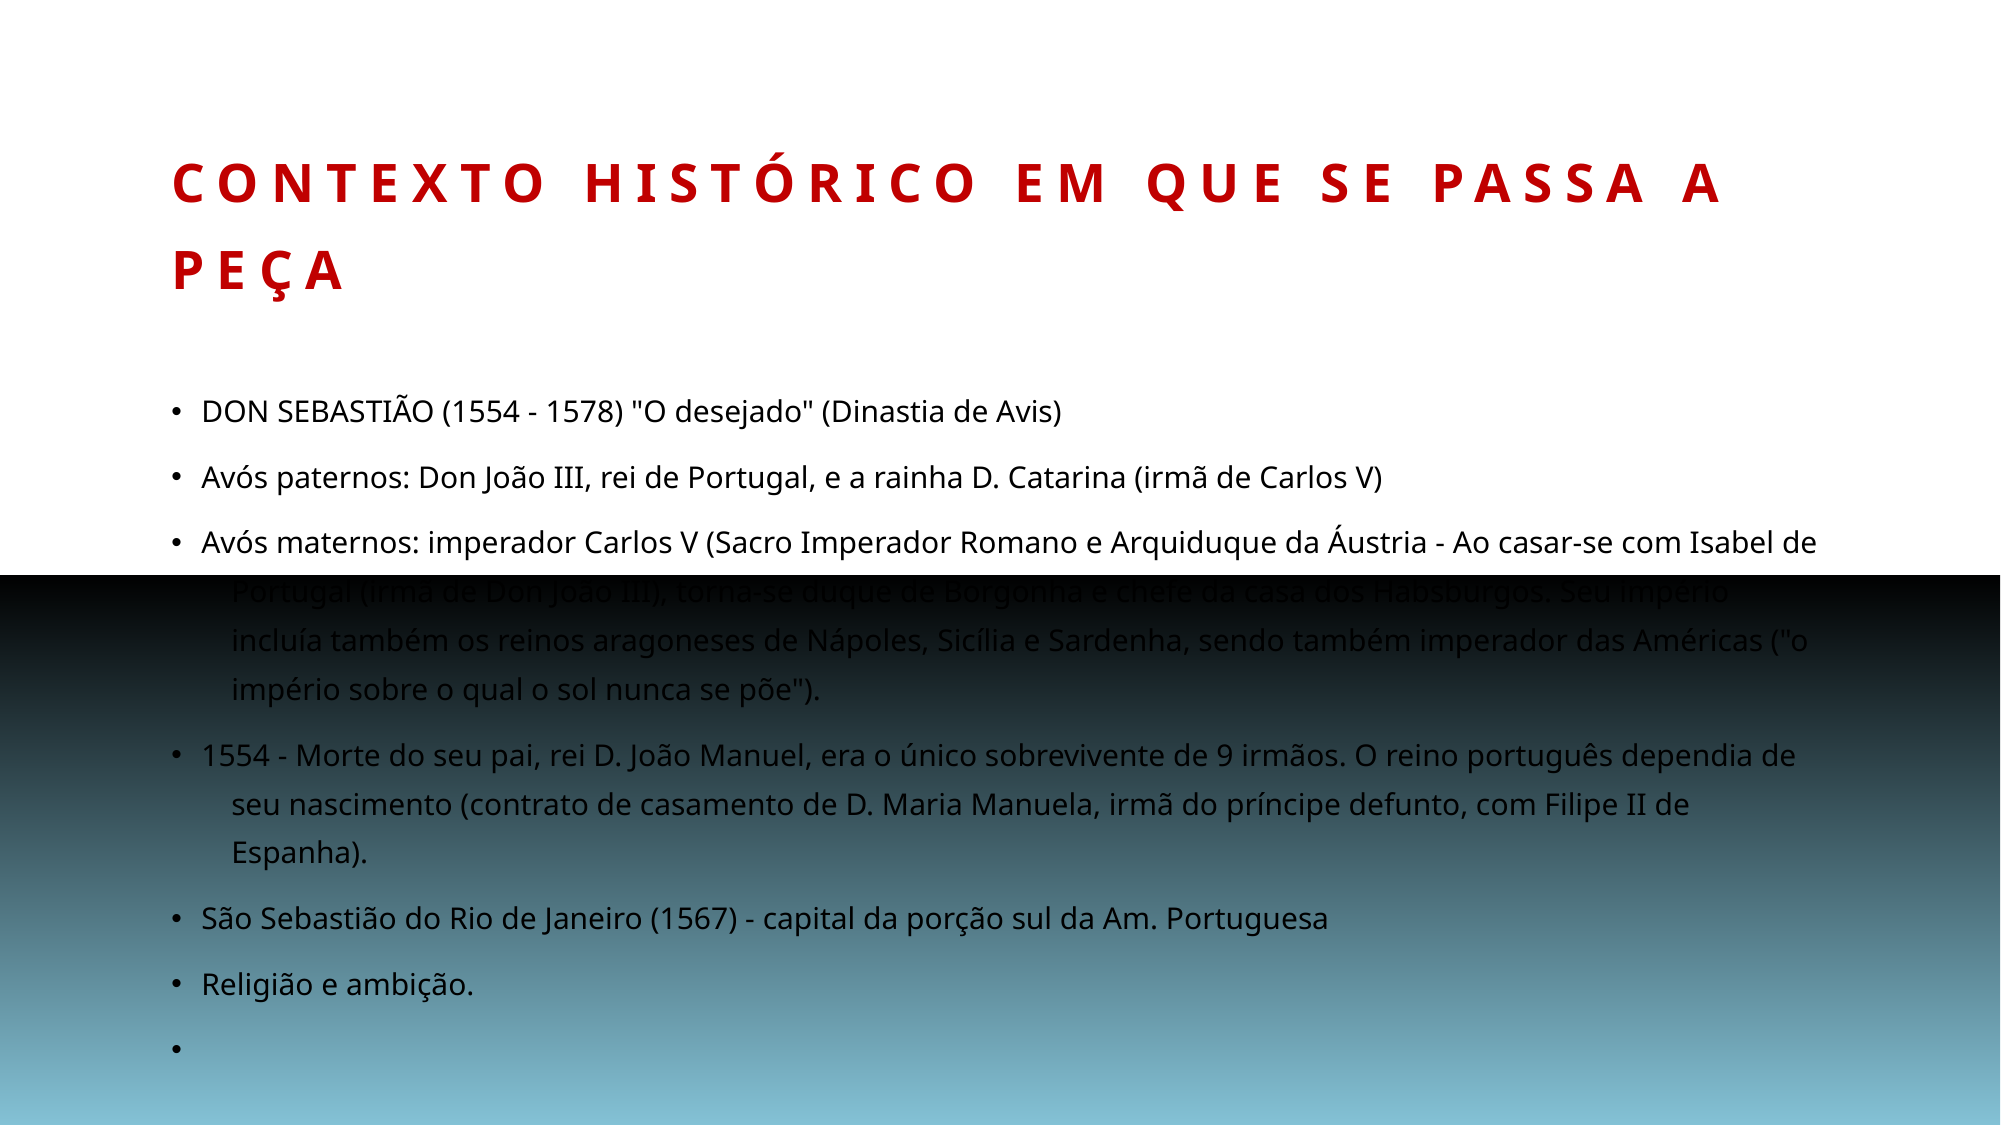

# Contexto histórico em que se passa a peça
DON SEBASTIÃO (1554 - 1578) "O desejado" (Dinastia de Avis)
Avós paternos: Don João III, rei de Portugal, e a rainha D. Catarina (irmã de Carlos V)
Avós maternos: imperador Carlos V (Sacro Imperador Romano e Arquiduque da Áustria - Ao casar-se com Isabel de Portugal (irmã de Don João III), torna-se duque de Borgonha e chefe da casa dos Habsburgos. Seu império incluía também os reinos aragoneses de Nápoles, Sicília e Sardenha, sendo também imperador das Américas ("o império sobre o qual o sol nunca se põe").
1554 - Morte do seu pai, rei D. João Manuel, era o único sobrevivente de 9 irmãos. O reino português dependia de seu nascimento (contrato de casamento de D. Maria Manuela, irmã do príncipe defunto, com Filipe II de Espanha).
São Sebastião do Rio de Janeiro (1567) - capital da porção sul da Am. Portuguesa
Religião e ambição.